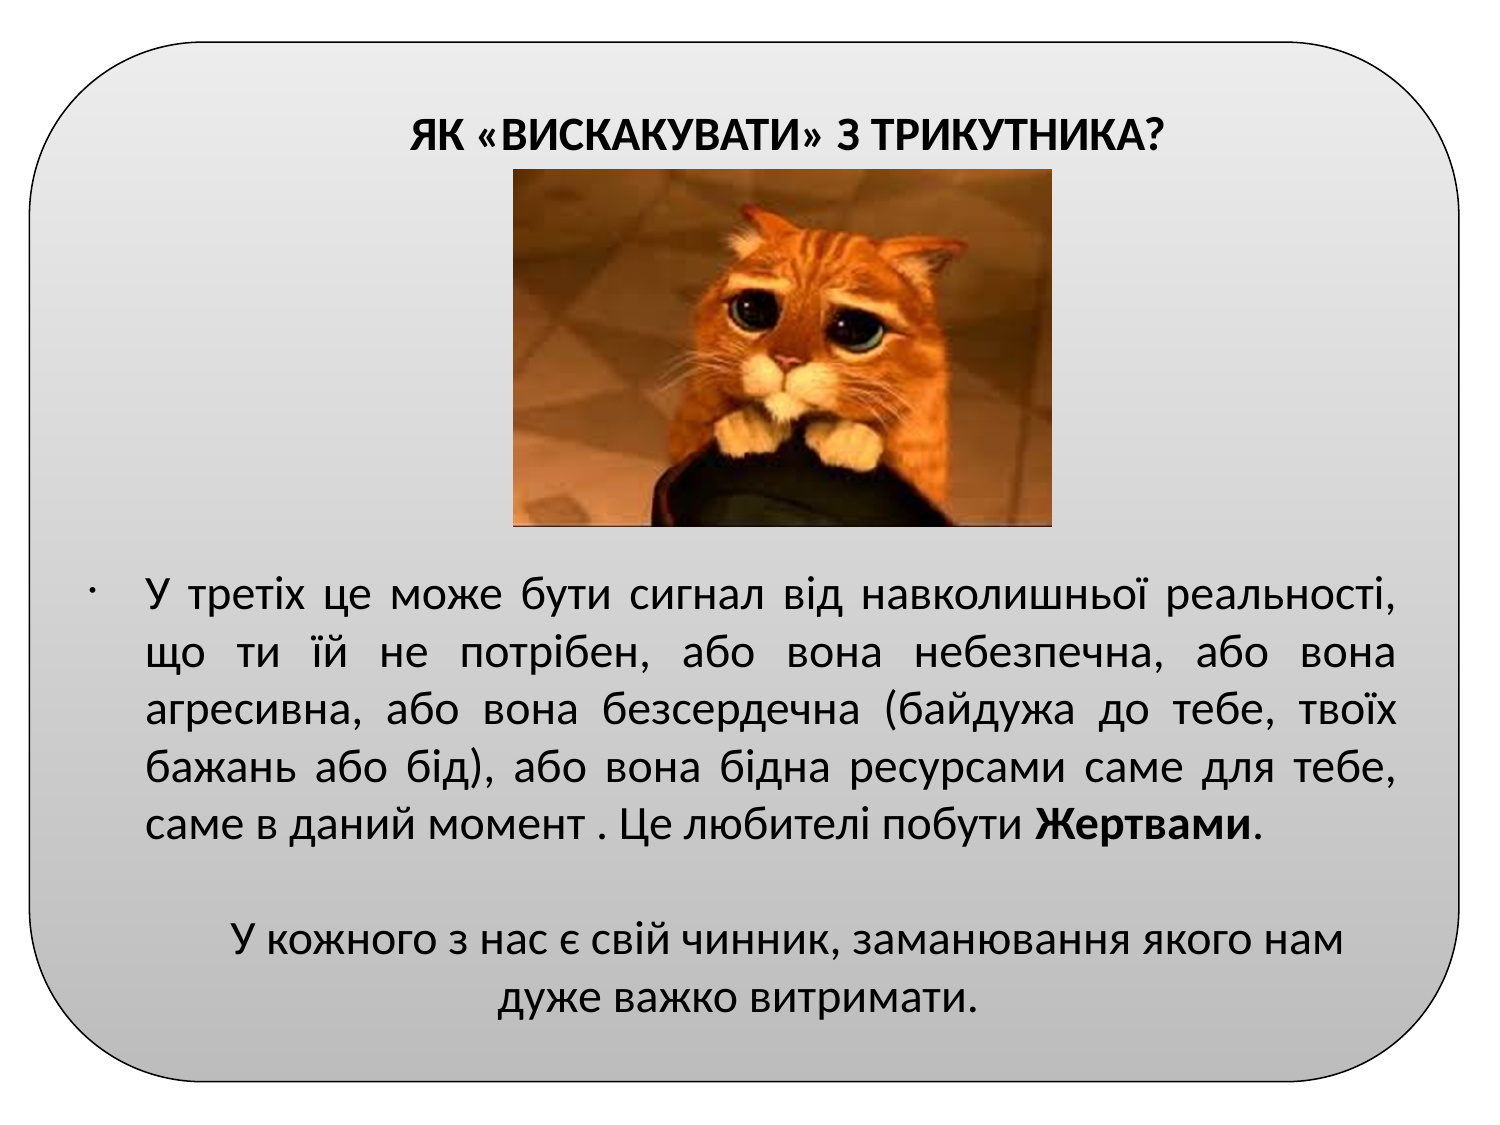

ЯК «ВИСКАКУВАТИ» З ТРИКУТНИКА?
У третіх це може бути сигнал від навколишньої реальності, що ти їй не потрібен, або вона небезпечна, або вона агресивна, або вона безсердечна (байдужа до тебе, твоїх бажань або бід), або вона бідна ресурсами саме для тебе, саме в даний момент . Це любителі побути Жертвами.
У кожного з нас є свій чинник, заманювання якого нам дуже важко витримати.